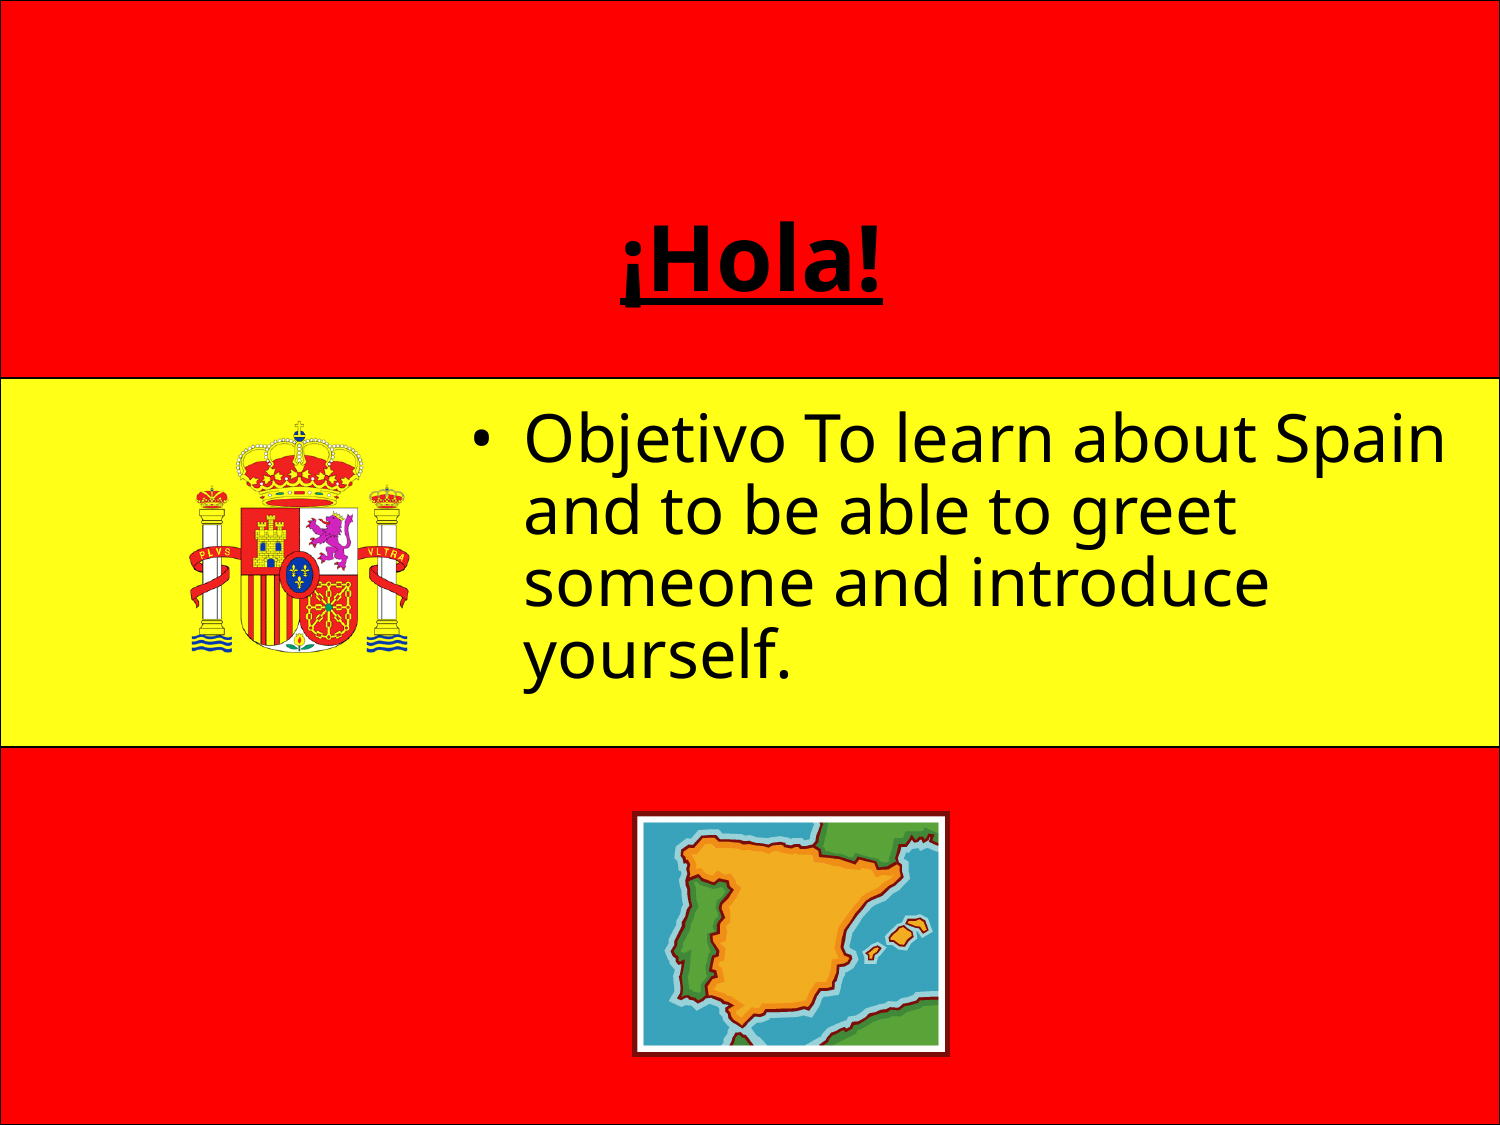

# ¡Hola!
Objetivo To learn about Spain and to be able to greet someone and introduce yourself.